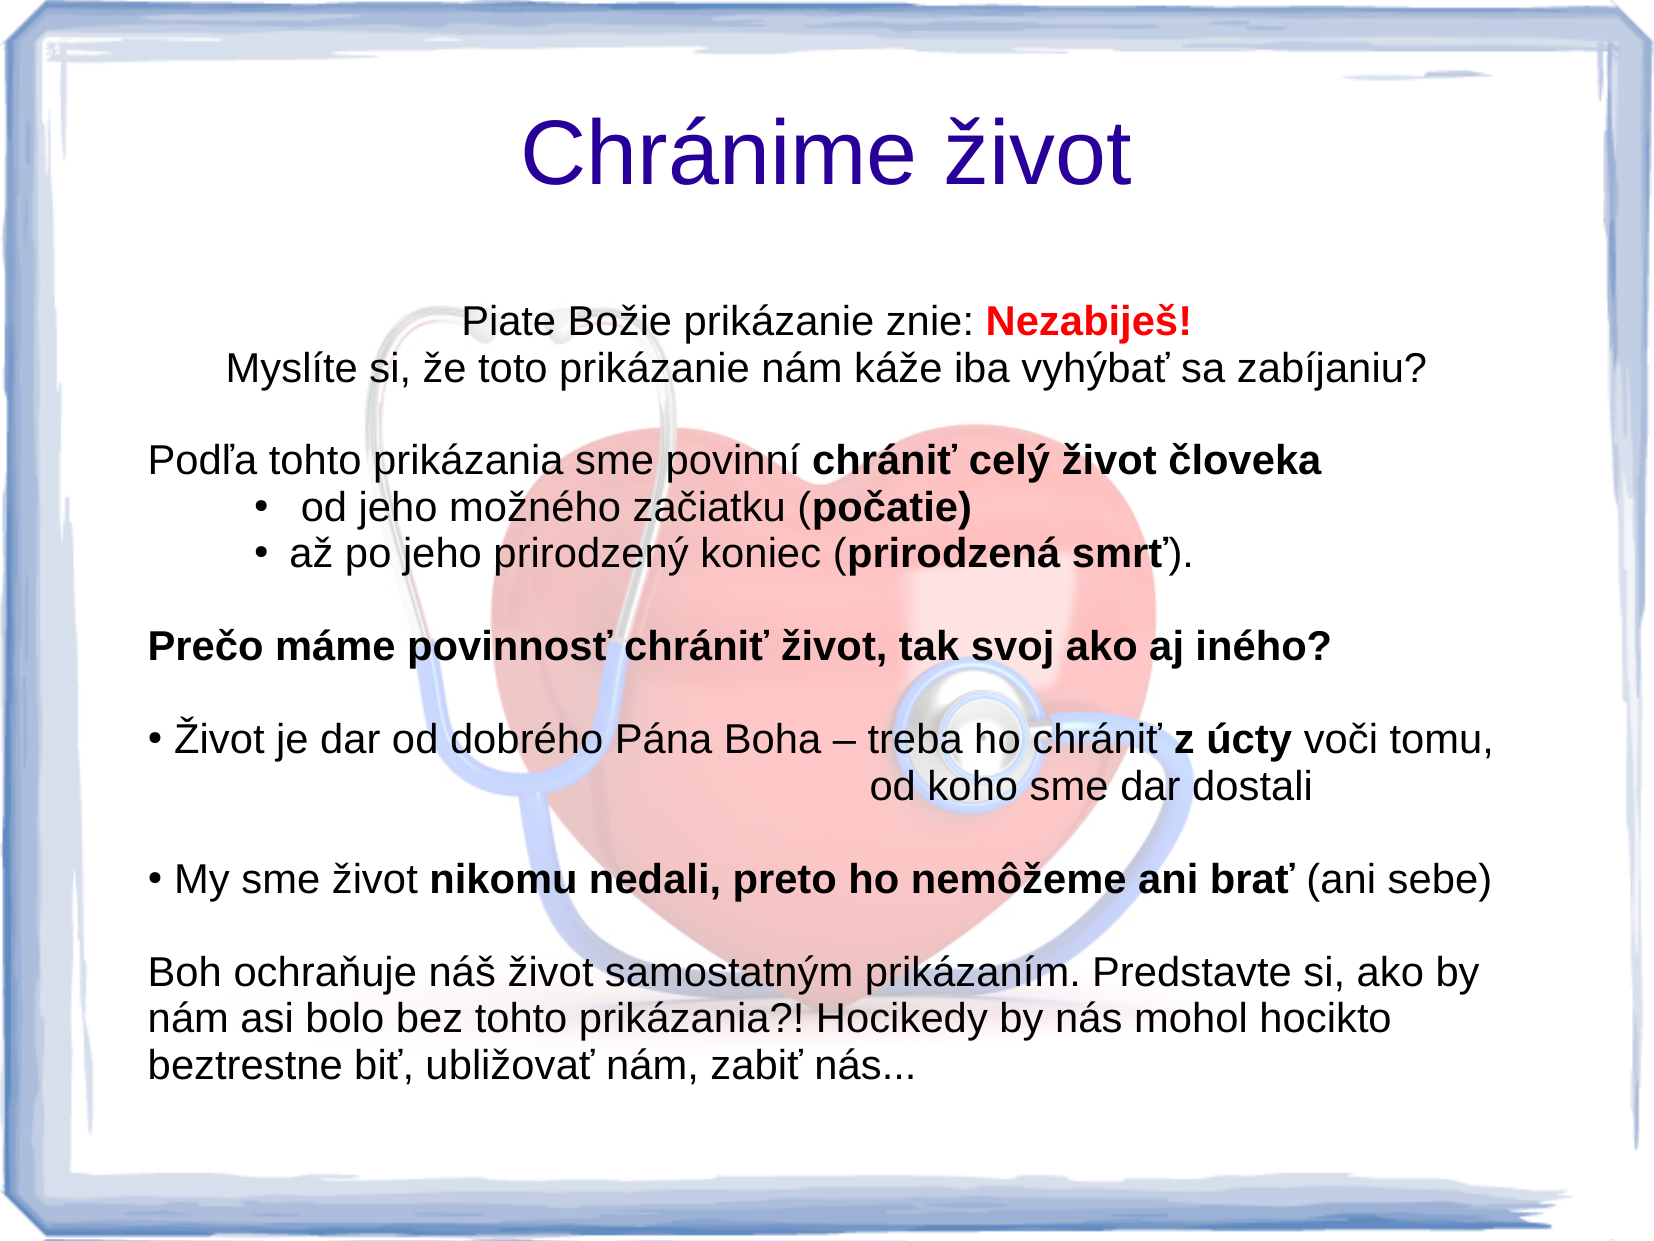

# Chránime život
Piate Božie prikázanie znie: Nezabiješ!
Myslíte si, že toto prikázanie nám káže iba vyhýbať sa zabíjaniu?
Podľa tohto prikázania sme povinní chrániť celý život človeka
 od jeho možného začiatku (počatie)
až po jeho prirodzený koniec (prirodzená smrť).
Prečo máme povinnosť chrániť život, tak svoj ako aj iného?
 Život je dar od dobrého Pána Boha – treba ho chrániť z úcty voči tomu, 									 od koho sme dar dostali
 My sme život nikomu nedali, preto ho nemôžeme ani brať (ani sebe)
Boh ochraňuje náš život samostatným prikázaním. Predstavte si, ako by nám asi bolo bez tohto prikázania?! Hocikedy by nás mohol hocikto beztrestne biť, ubližovať nám, zabiť nás...